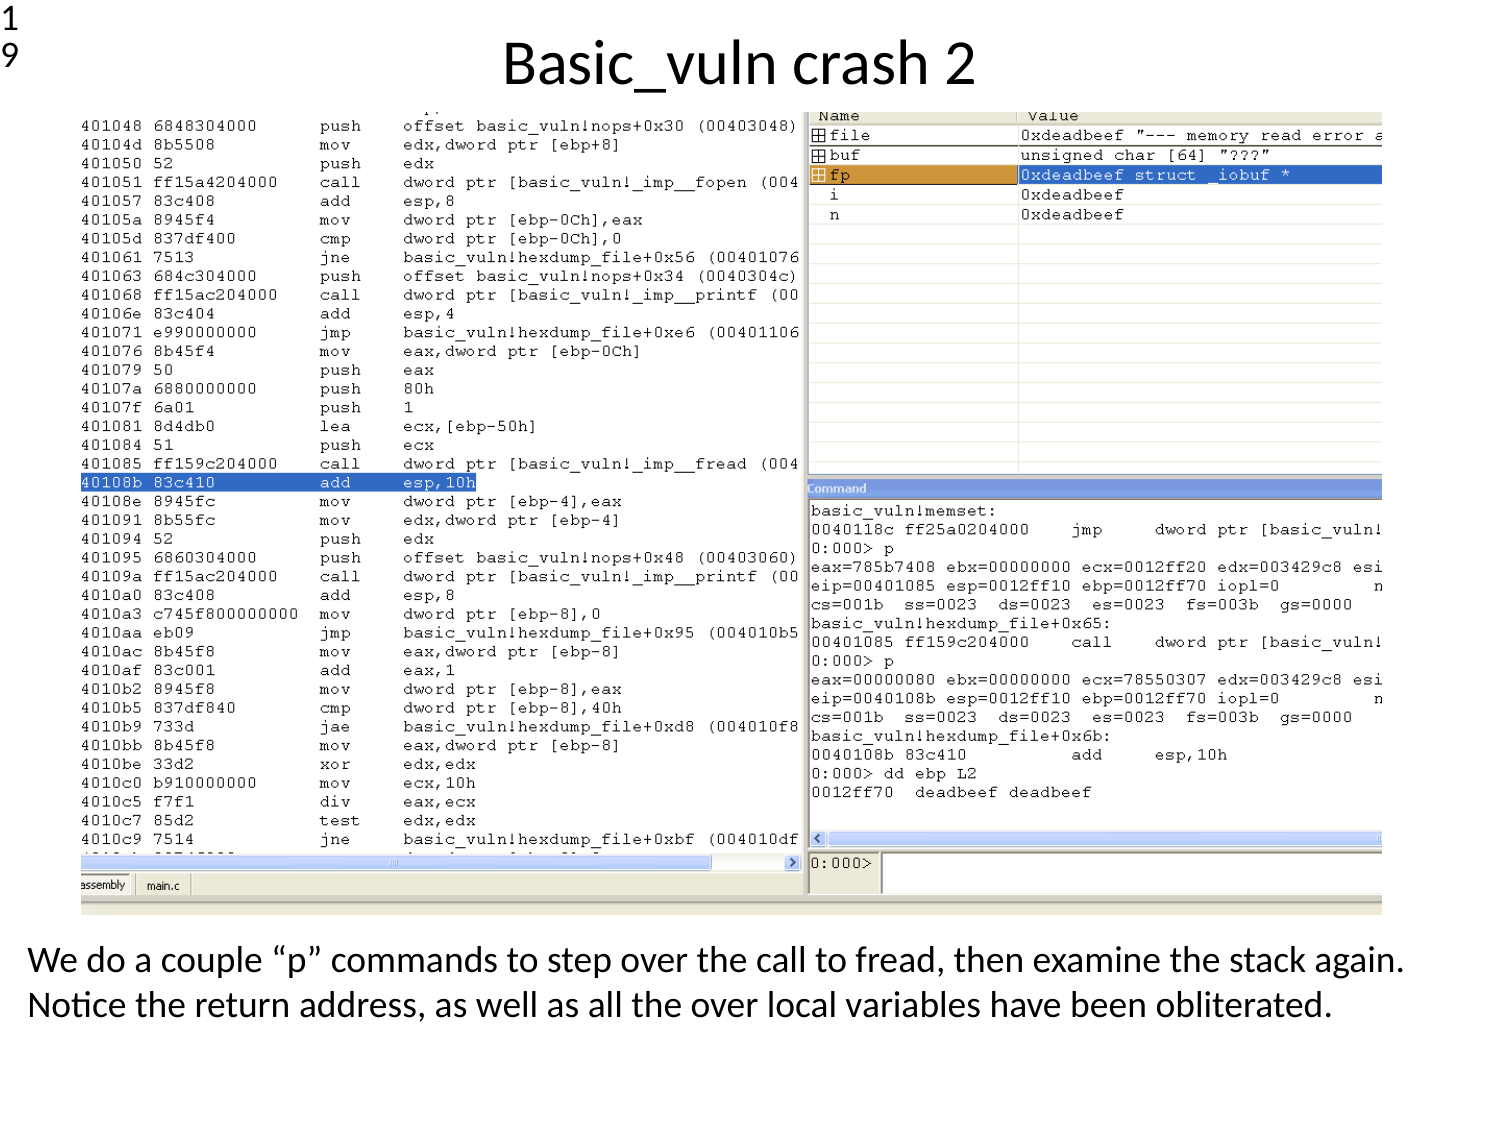

# Basic_vuln crash 2
We do a couple “p” commands to step over the call to fread, then examine the stack again. Notice the return address, as well as all the over local variables have been obliterated.